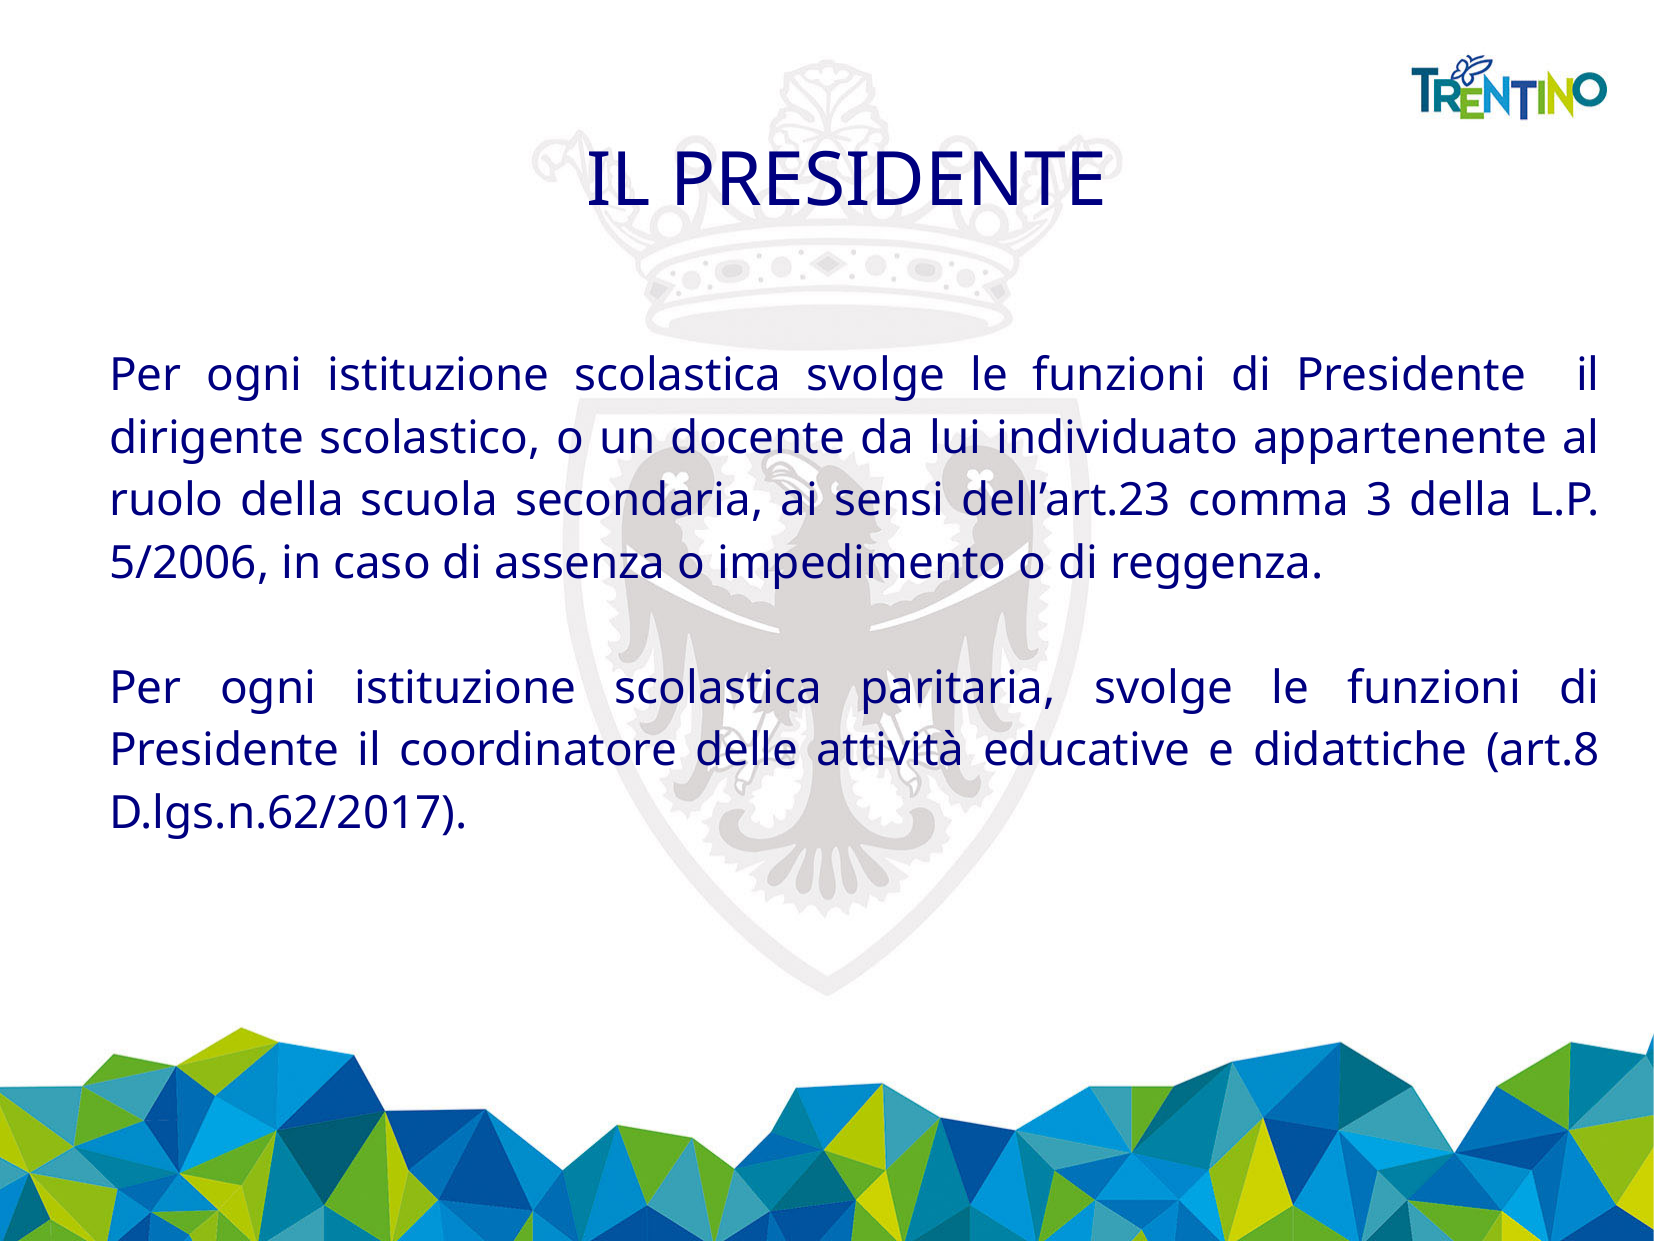

IL PRESIDENTE
Per ogni istituzione scolastica svolge le funzioni di Presidente il dirigente scolastico, o un docente da lui individuato appartenente al ruolo della scuola secondaria, ai sensi dell’art.23 comma 3 della L.P. 5/2006, in caso di assenza o impedimento o di reggenza.
Per ogni istituzione scolastica paritaria, svolge le funzioni di Presidente il coordinatore delle attività educative e didattiche (art.8 D.lgs.n.62/2017).